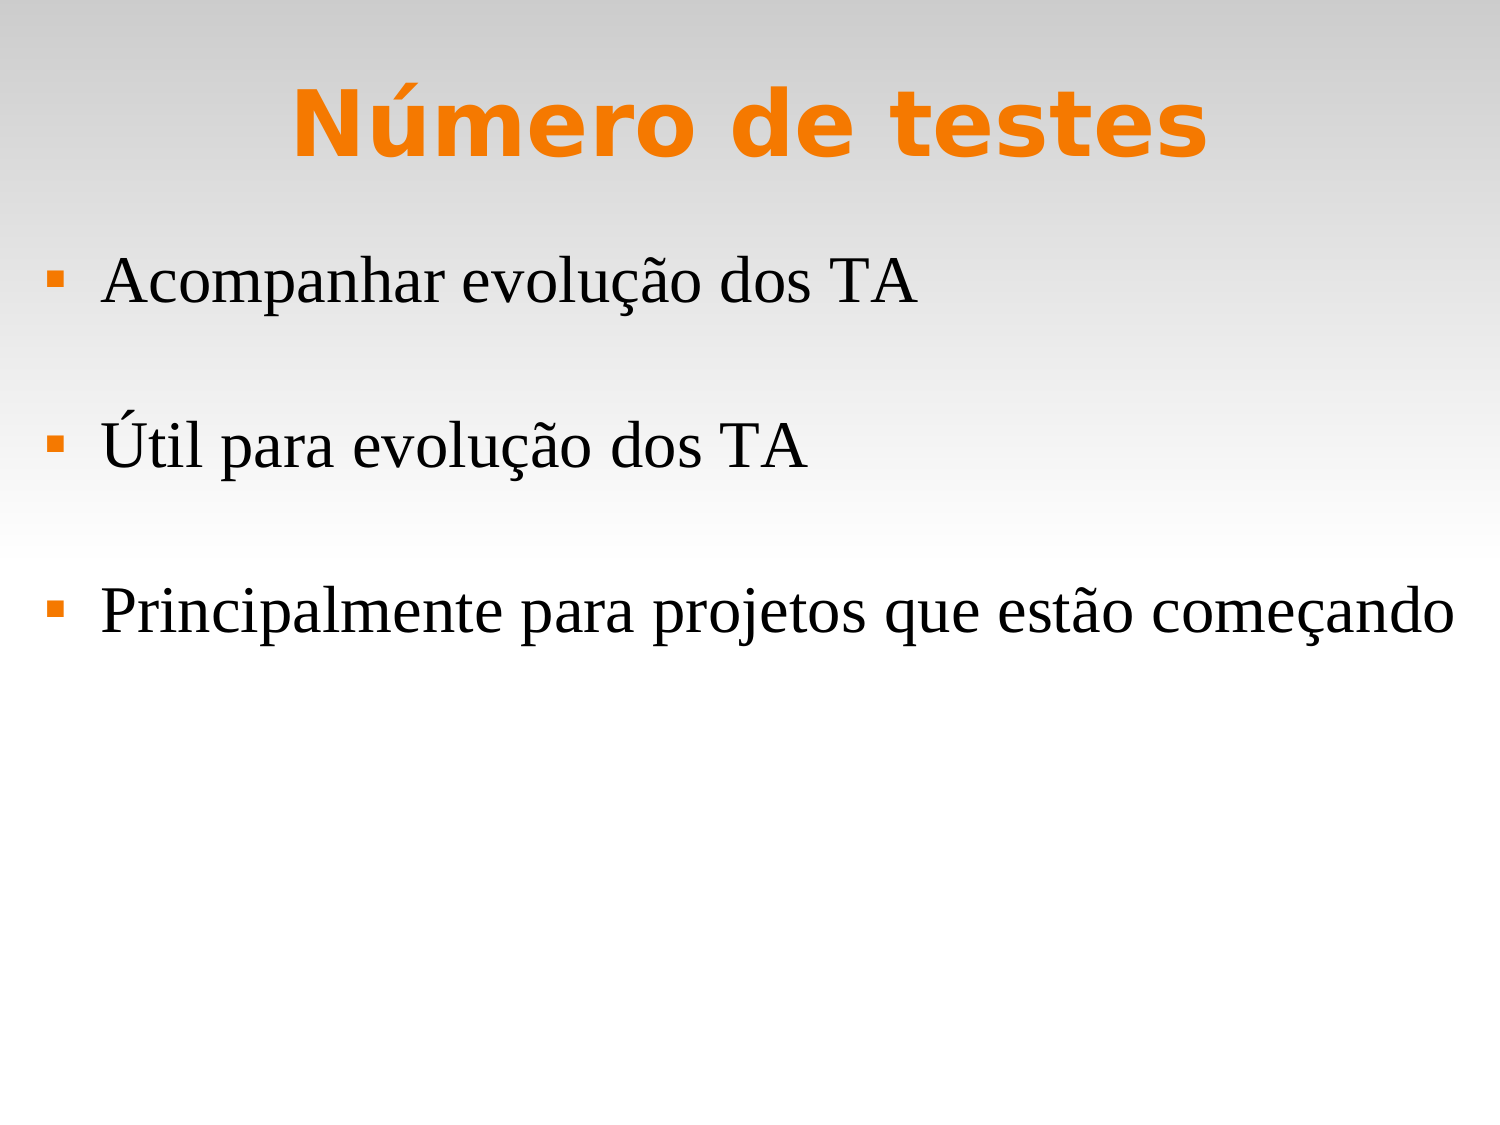

# Número de testes
Acompanhar evolução dos TA
Útil para evolução dos TA
Principalmente para projetos que estão começando